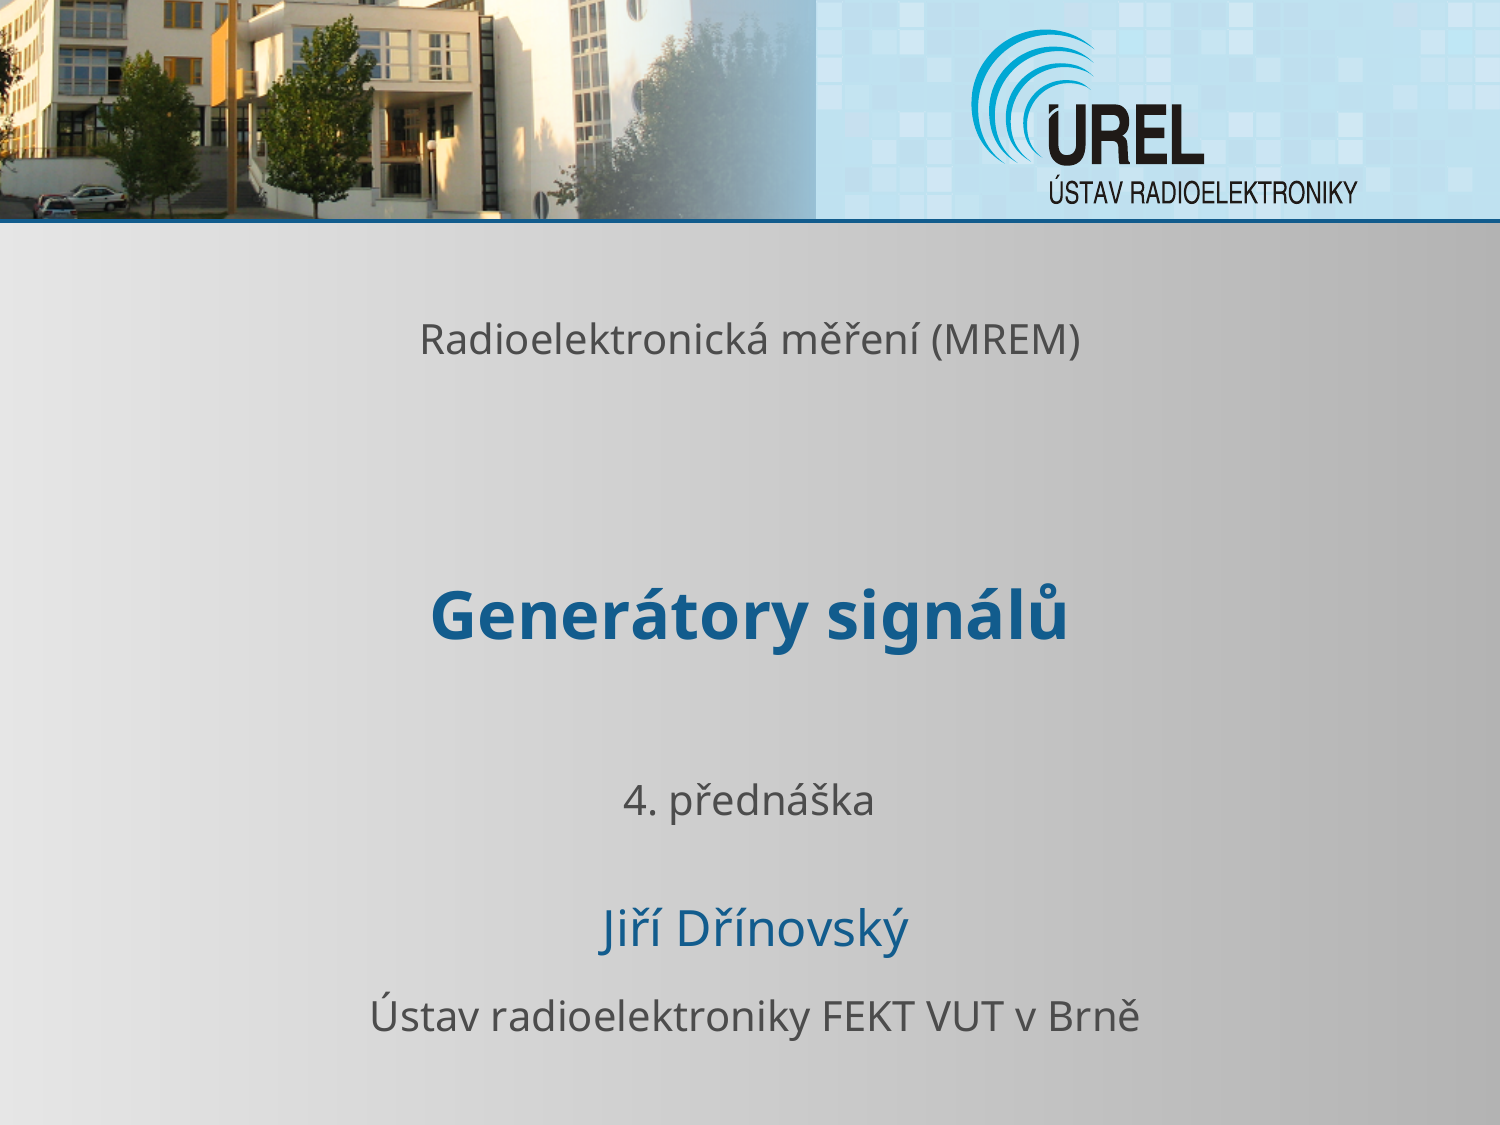

Radioelektronická měření (MREM)
Generátory signálů
4. přednáška
Jiří Dřínovský
Ústav radioelektroniky FEKT VUT v Brně